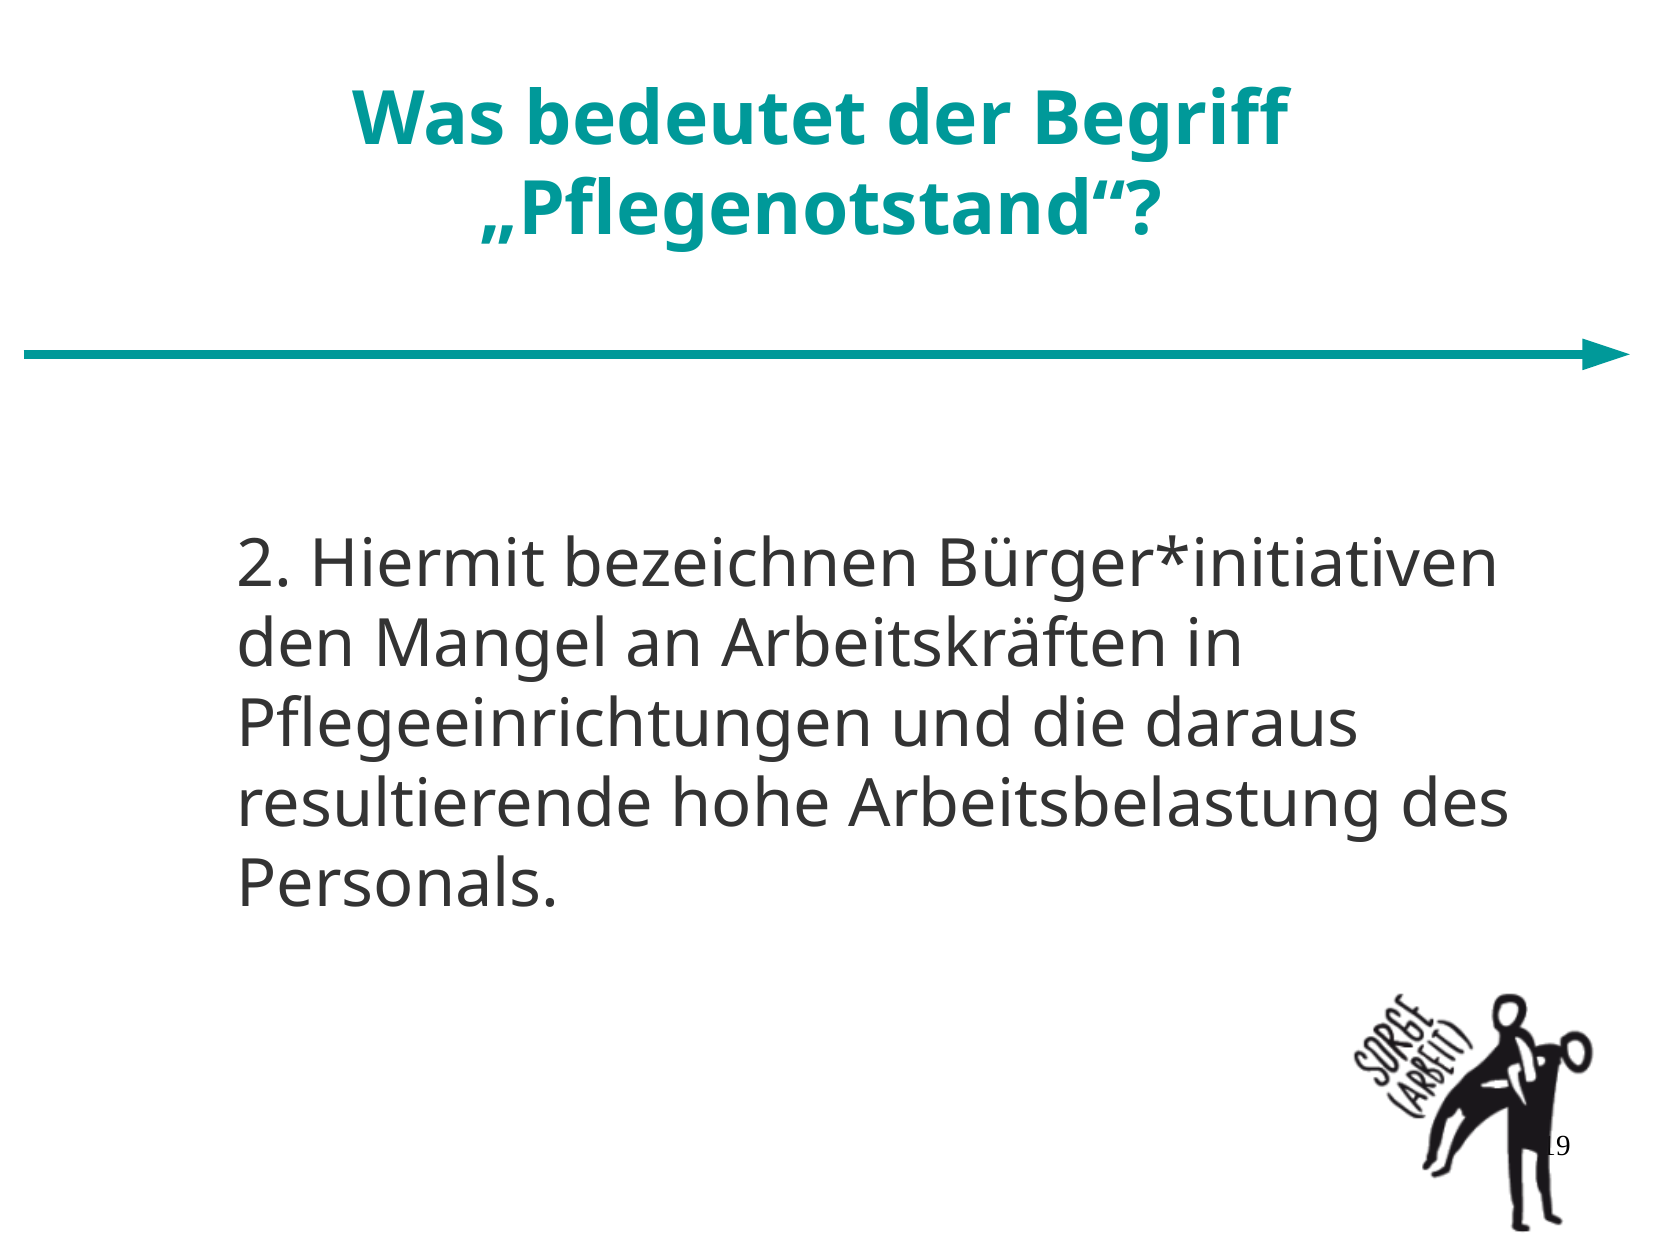

# Was bedeutet der Begriff „Pflegenotstand“?
2. Hiermit bezeichnen Bürger*initiativen den Mangel an Arbeitskräften in Pflegeeinrichtungen und die daraus resultierende hohe Arbeitsbelastung des Personals.
19